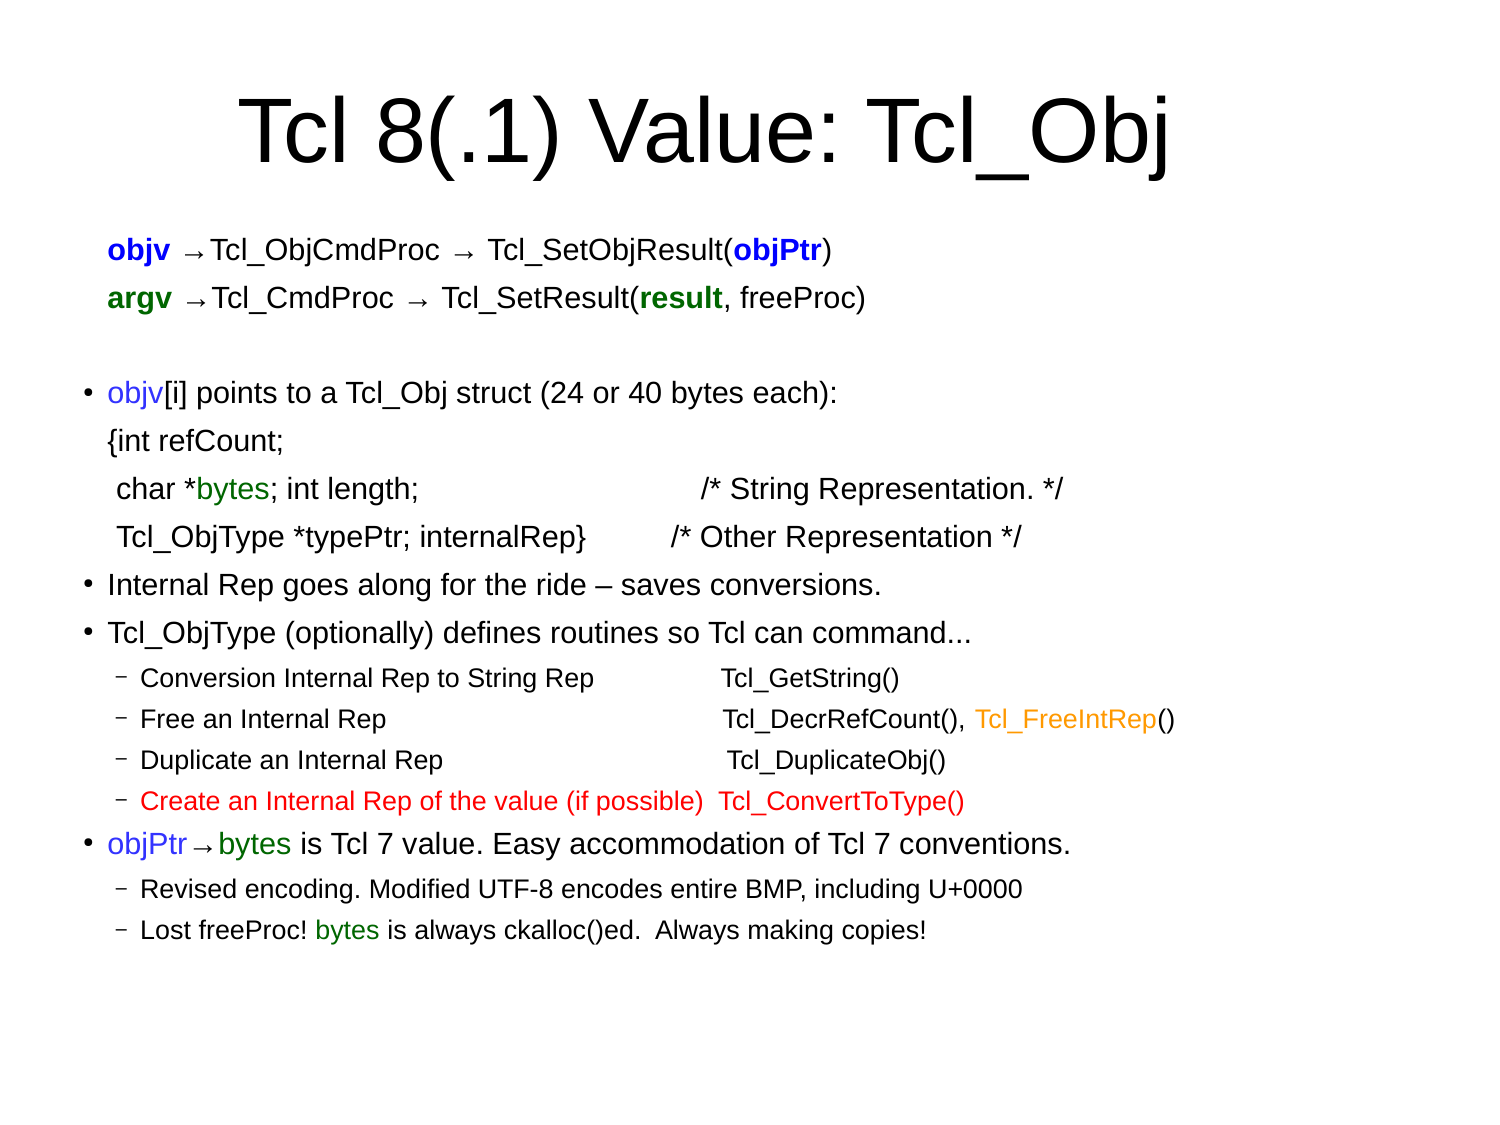

# Tcl 8(.1) Value: Tcl_Obj
objv →Tcl_ObjCmdProc → Tcl_SetObjResult(objPtr)
argv →Tcl_CmdProc → Tcl_SetResult(result, freeProc)
objv[i] points to a Tcl_Obj struct (24 or 40 bytes each):
{int refCount;
 char *bytes; int length;		 		 /* String Representation. */
 Tcl_ObjType *typePtr; internalRep} /* Other Representation */
Internal Rep goes along for the ride – saves conversions.
Tcl_ObjType (optionally) defines routines so Tcl can command...
Conversion Internal Rep to String Rep Tcl_GetString()
Free an Internal Rep Tcl_DecrRefCount(), Tcl_FreeIntRep()
Duplicate an Internal Rep Tcl_DuplicateObj()
Create an Internal Rep of the value (if possible) Tcl_ConvertToType()
objPtr→bytes is Tcl 7 value. Easy accommodation of Tcl 7 conventions.
Revised encoding. Modified UTF-8 encodes entire BMP, including U+0000
Lost freeProc! bytes is always ckalloc()ed. Always making copies!